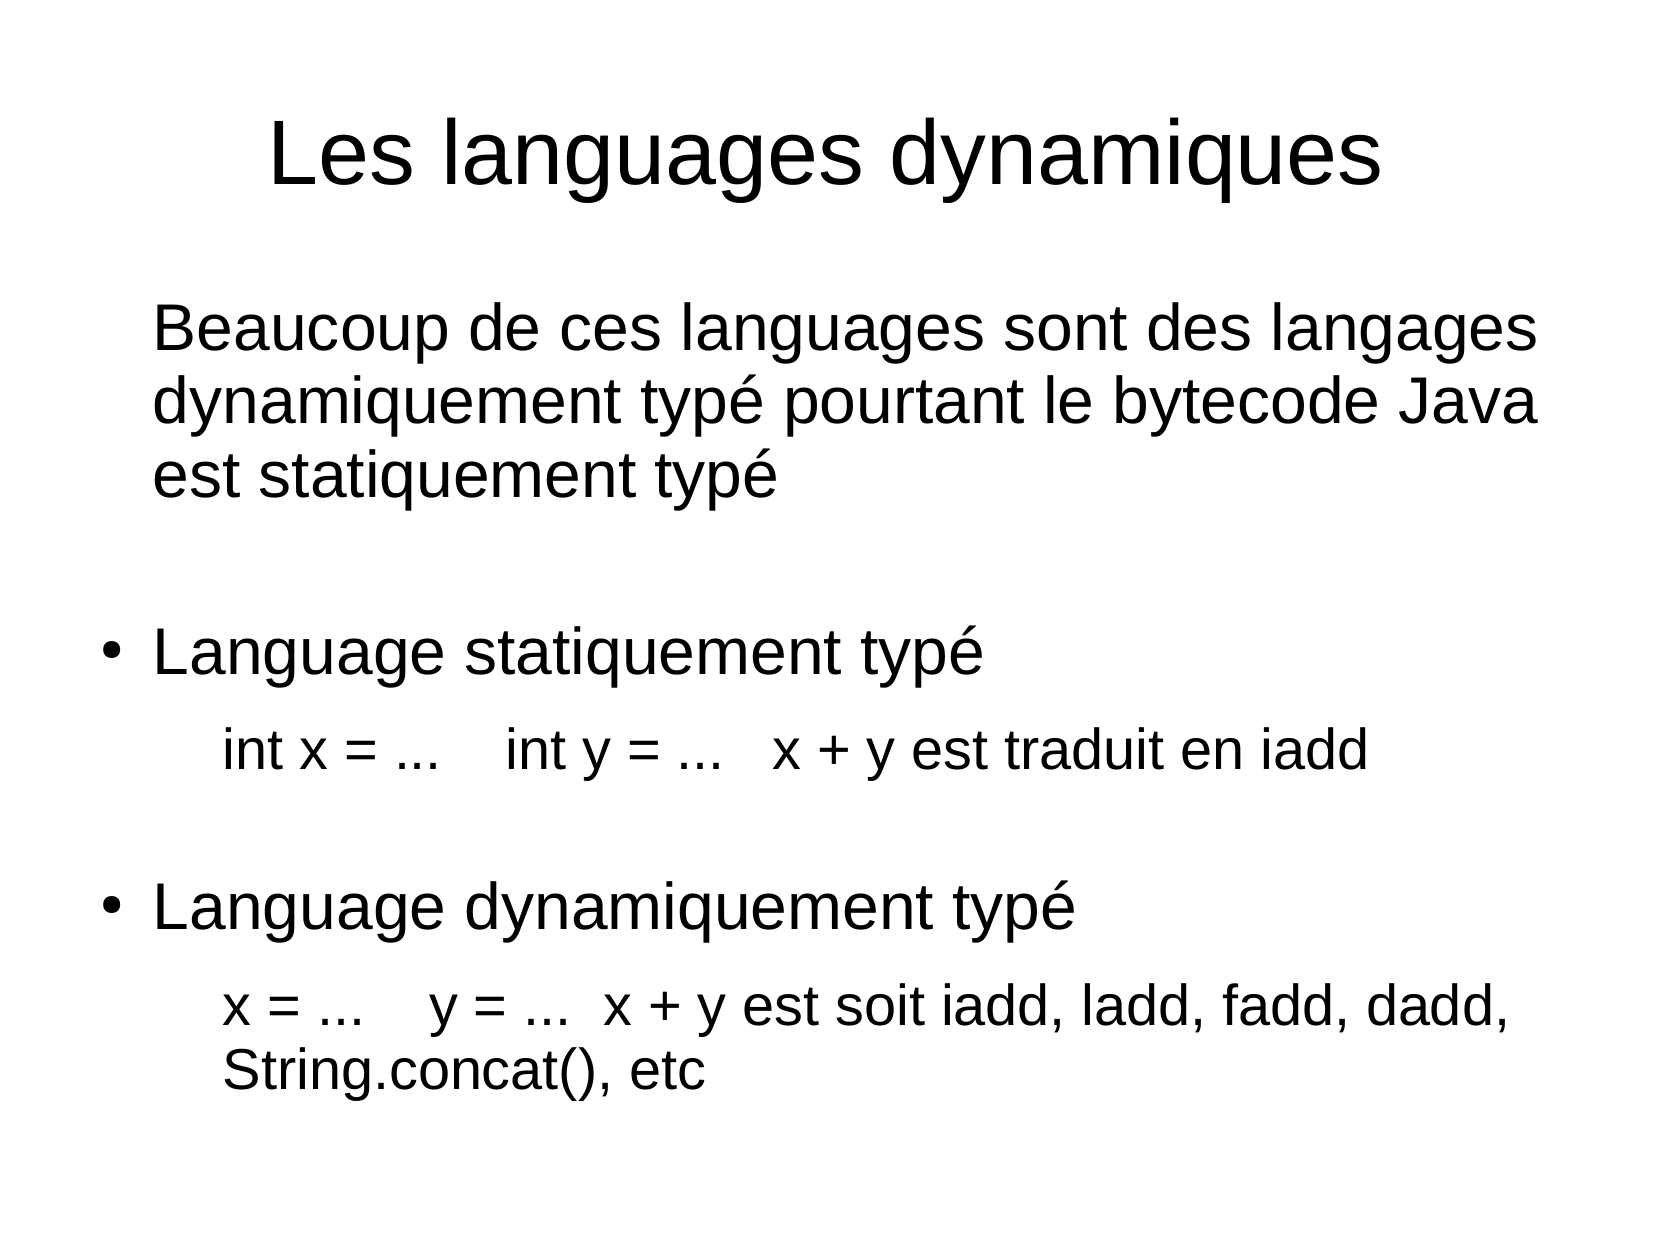

# Les languages dynamiques
Beaucoup de ces languages sont des langages dynamiquement typé pourtant le bytecode Java est statiquement typé
Language statiquement typé
int x = ... int y = ... x + y est traduit en iadd
Language dynamiquement typé
x = ... y = ... x + y est soit iadd, ladd, fadd, dadd, String.concat(), etc